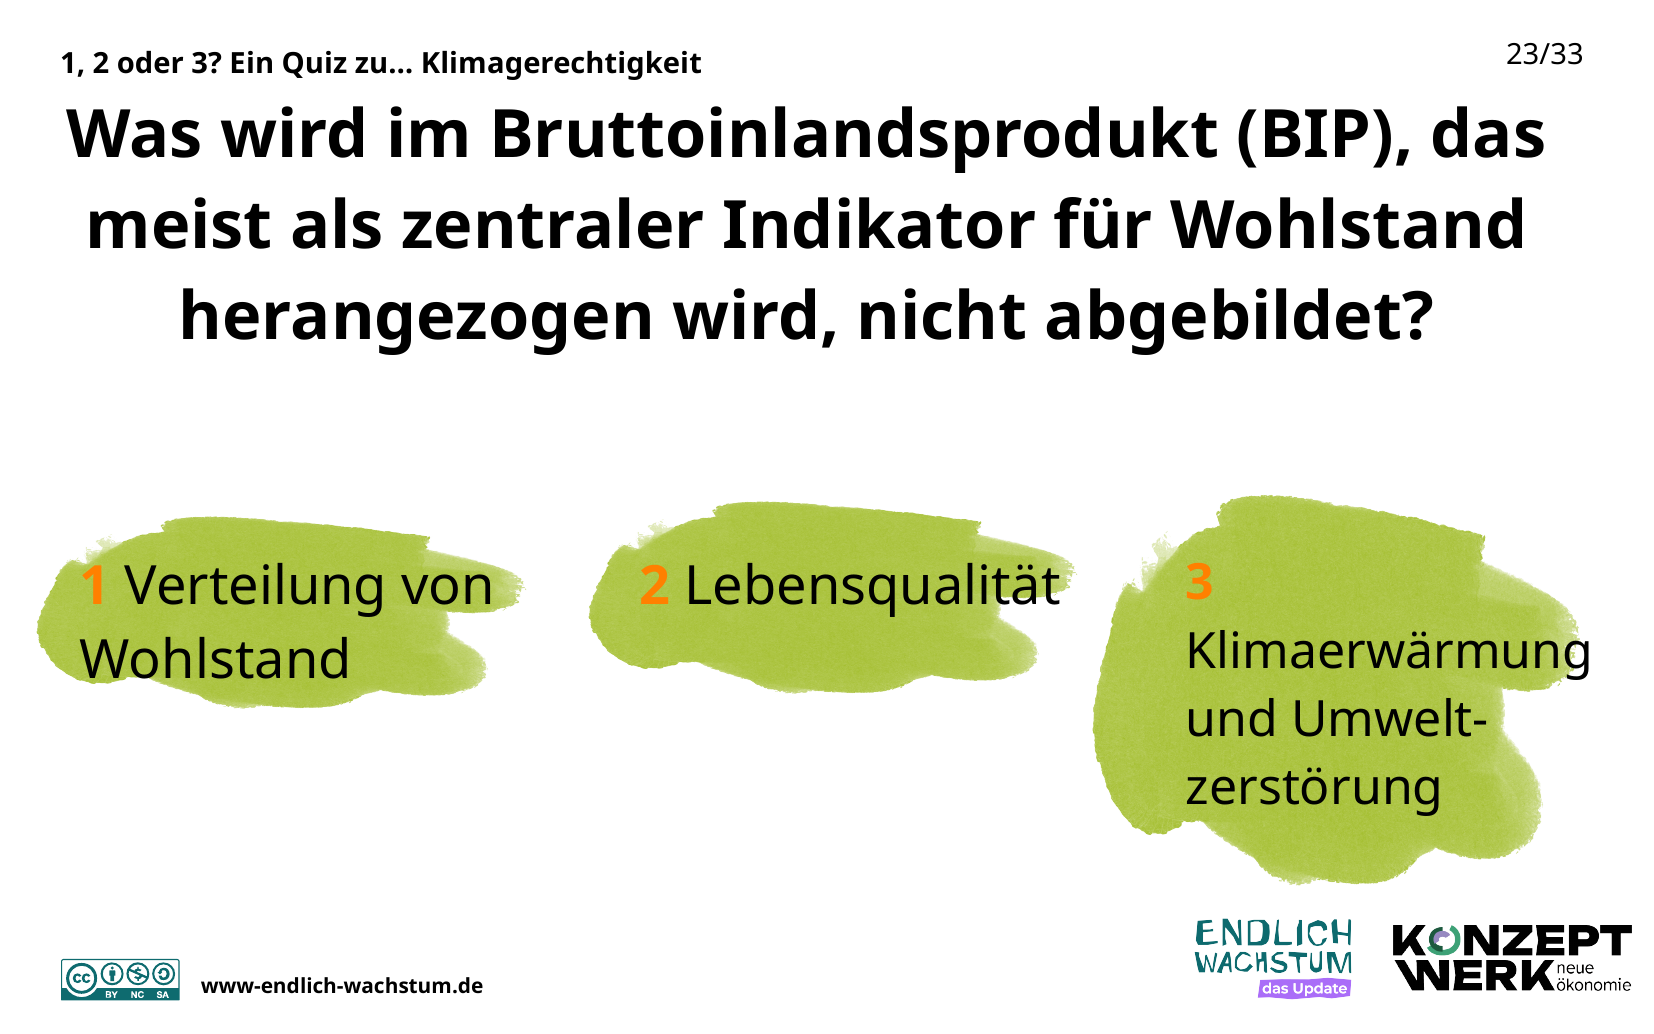

23
Quiz der Klimagerechtigkeit
# Was wird im Bruttoinlandsprodukt (BIP), das meist als zentraler Indikator für Wohlstand herangezogen wird, nicht abgebildet?
2 Lebensqualität
3 Klimaerwärmung und Umwelt-zerstörung
1 Verteilung von Wohlstand